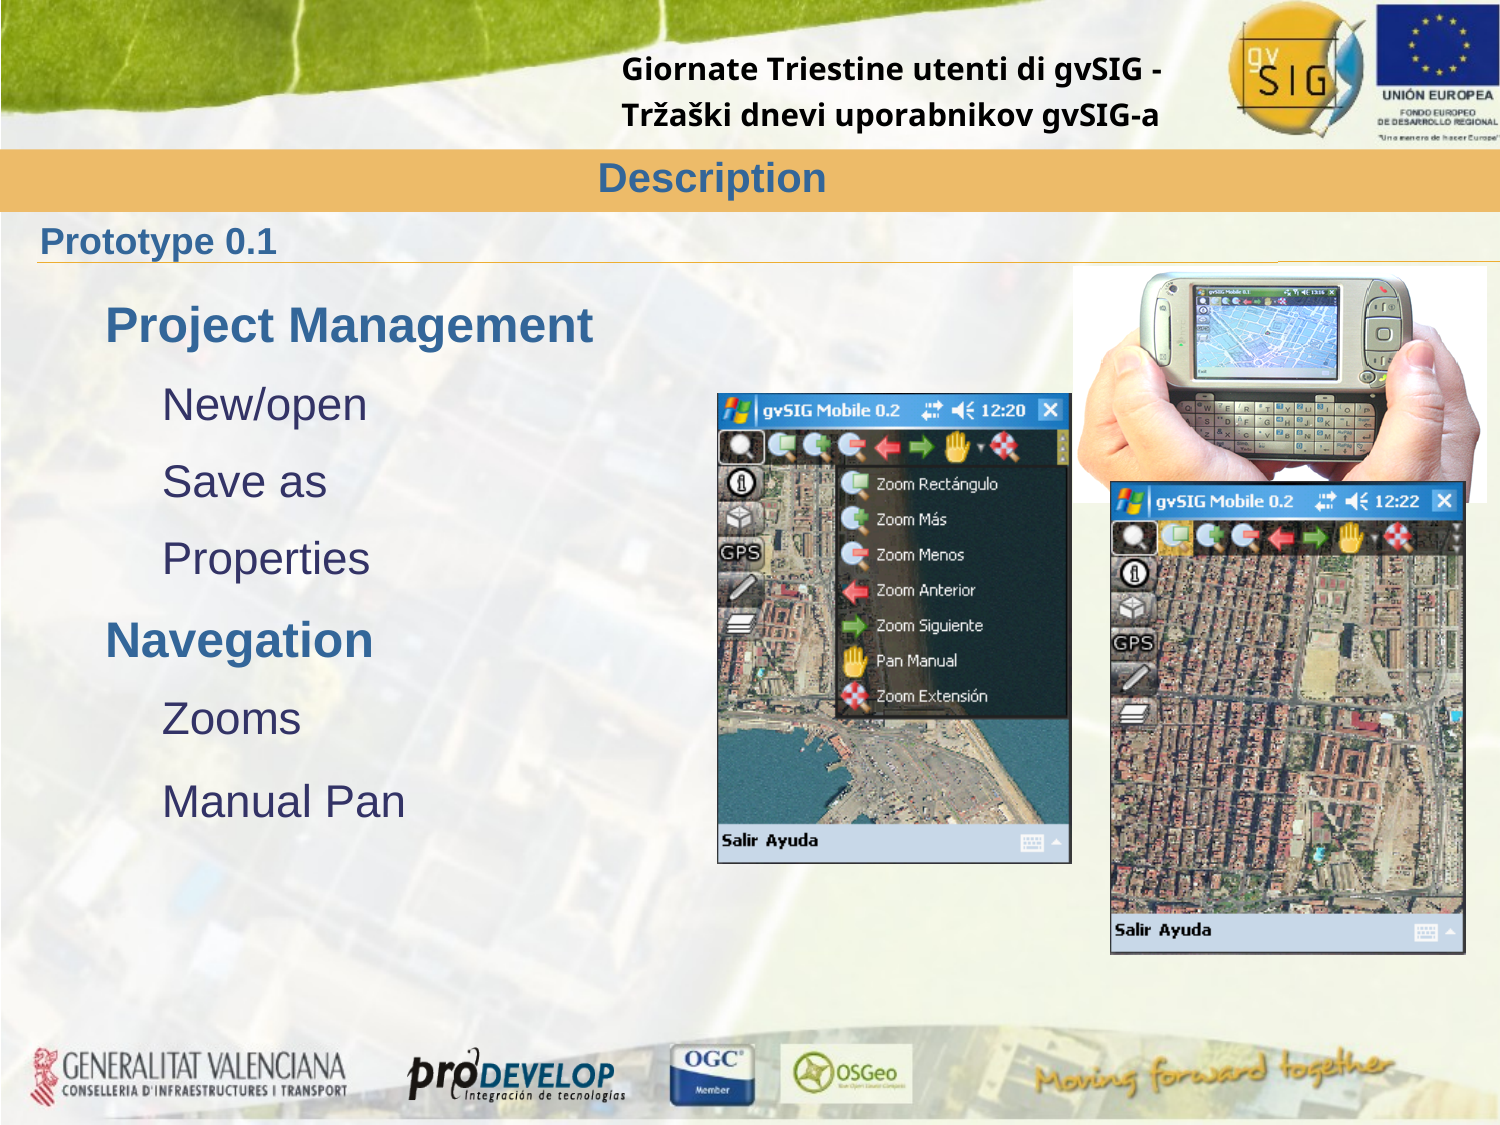

Description
Prototype 0.1
 Project Management
New/open
Save as
Properties
 Navegation
Zooms
Manual Pan